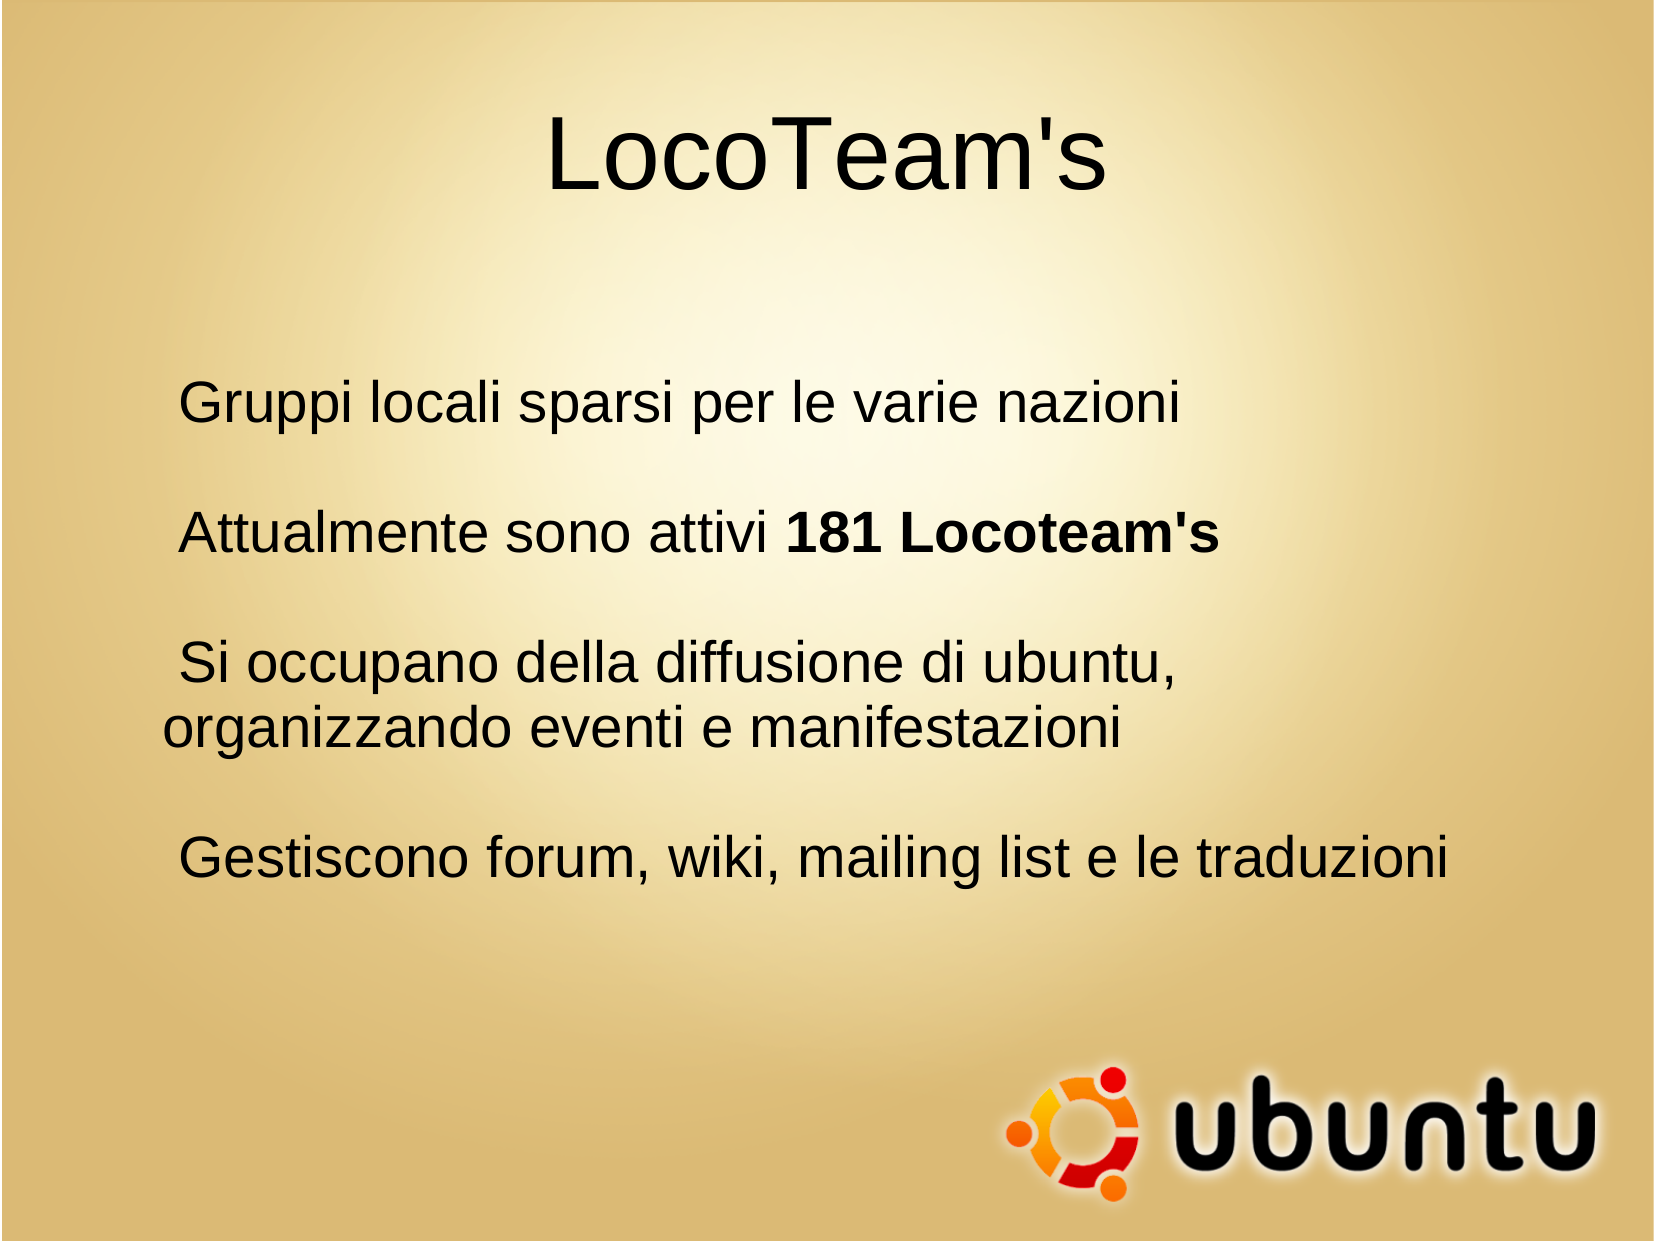

# LocoTeam's
 Gruppi locali sparsi per le varie nazioni
 Attualmente sono attivi 181 Locoteam's
 Si occupano della diffusione di ubuntu, organizzando eventi e manifestazioni
 Gestiscono forum, wiki, mailing list e le traduzioni